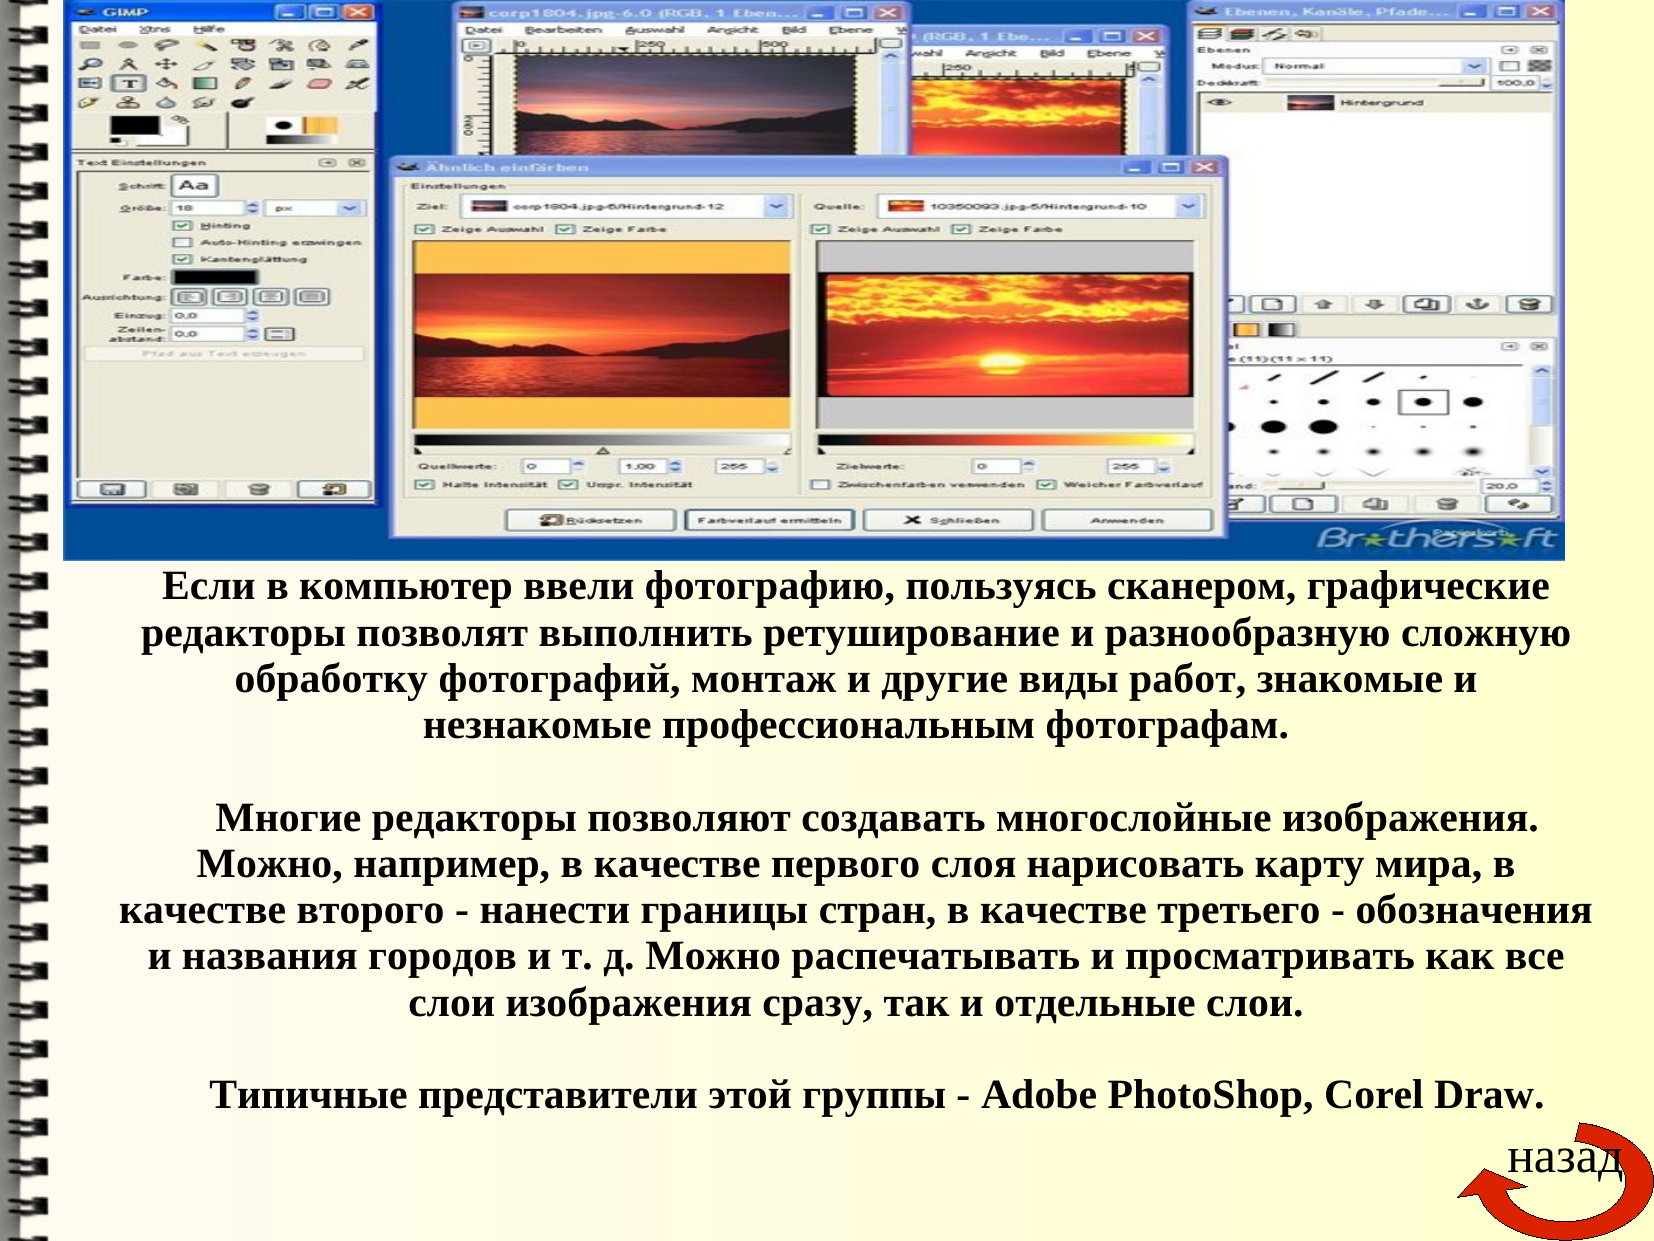

# Если в компьютер ввели фотографию, пользуясь сканером, графические редакторы позволят выполнить ретуширование и разнообразную сложную обработку фотографий, монтаж и другие виды работ, знакомые и незнакомые профессиональным фотографам. Многие редакторы позволяют создавать многослойные изображения. Можно, например, в качестве первого слоя нарисовать карту мира, в качестве второго - нанести границы стран, в качестве третьего - обозначения и названия городов и т. д. Можно распечатывать и просматривать как все слои изображения сразу, так и отдельные слои. Типичные представители этой группы - Adobe PhotoShop, Corel Draw.
назад